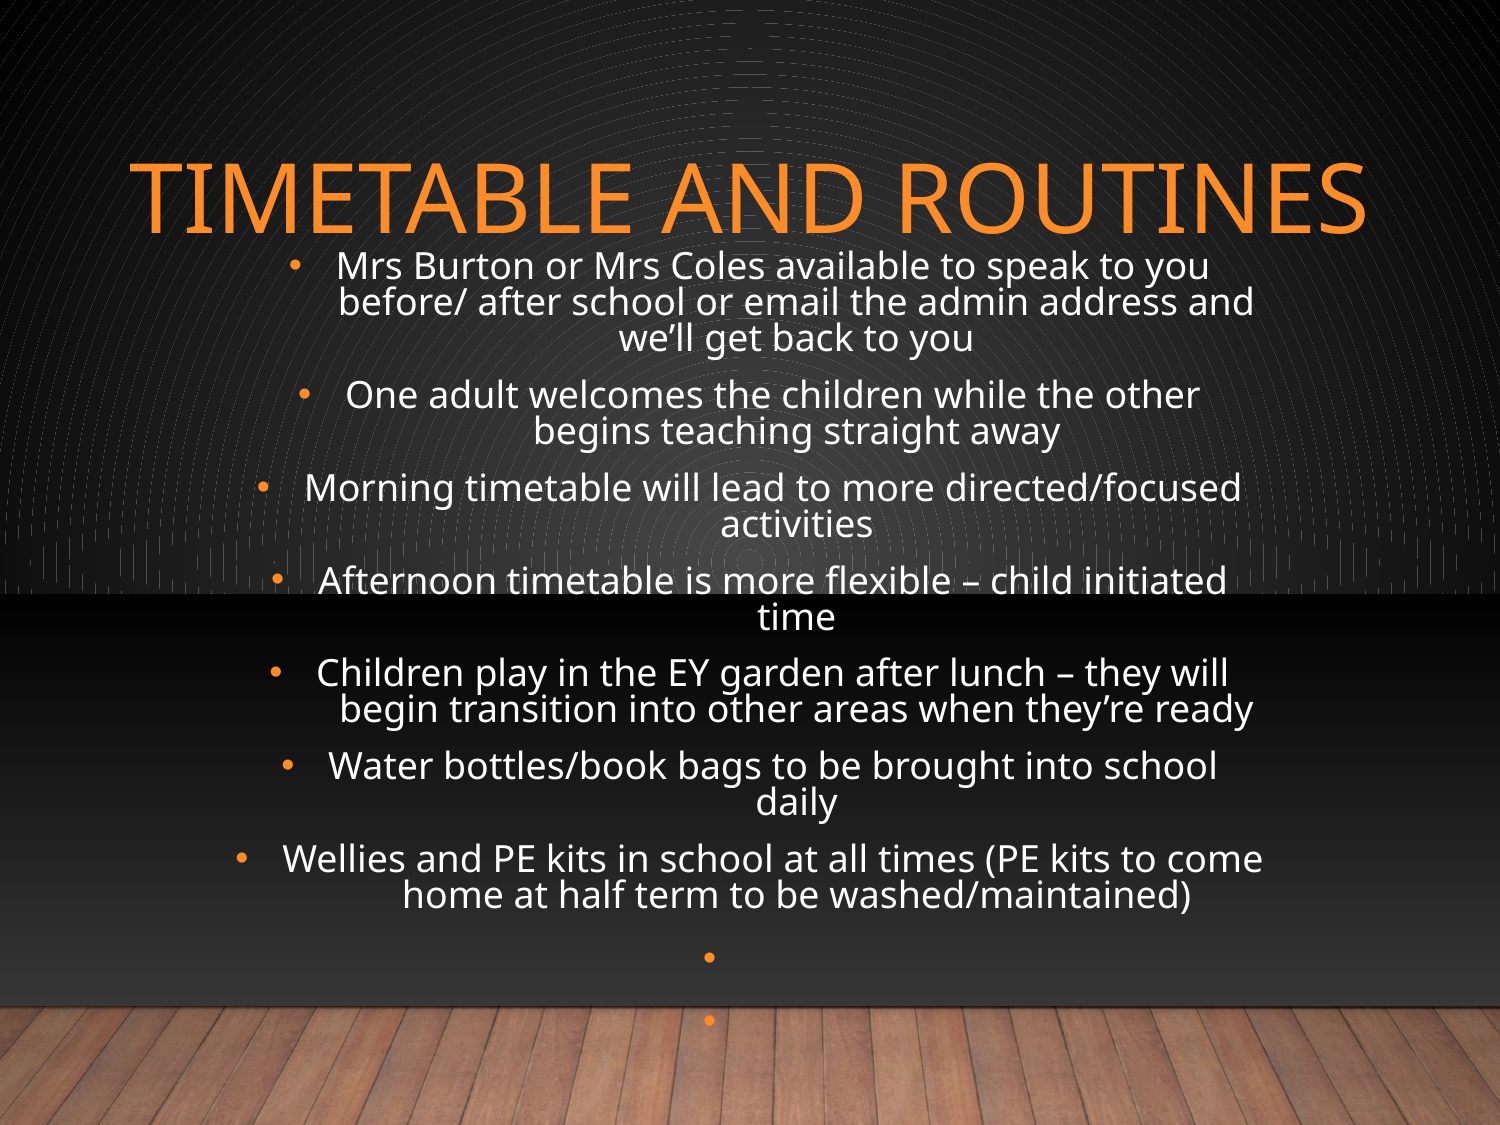

# Timetable and Routines
Mrs Burton or Mrs Coles available to speak to you before/ after school or email the admin address and we’ll get back to you
One adult welcomes the children while the other begins teaching straight away
Morning timetable will lead to more directed/focused activities
Afternoon timetable is more flexible – child initiated time
Children play in the EY garden after lunch – they will begin transition into other areas when they’re ready
Water bottles/book bags to be brought into school daily
Wellies and PE kits in school at all times (PE kits to come home at half term to be washed/maintained)